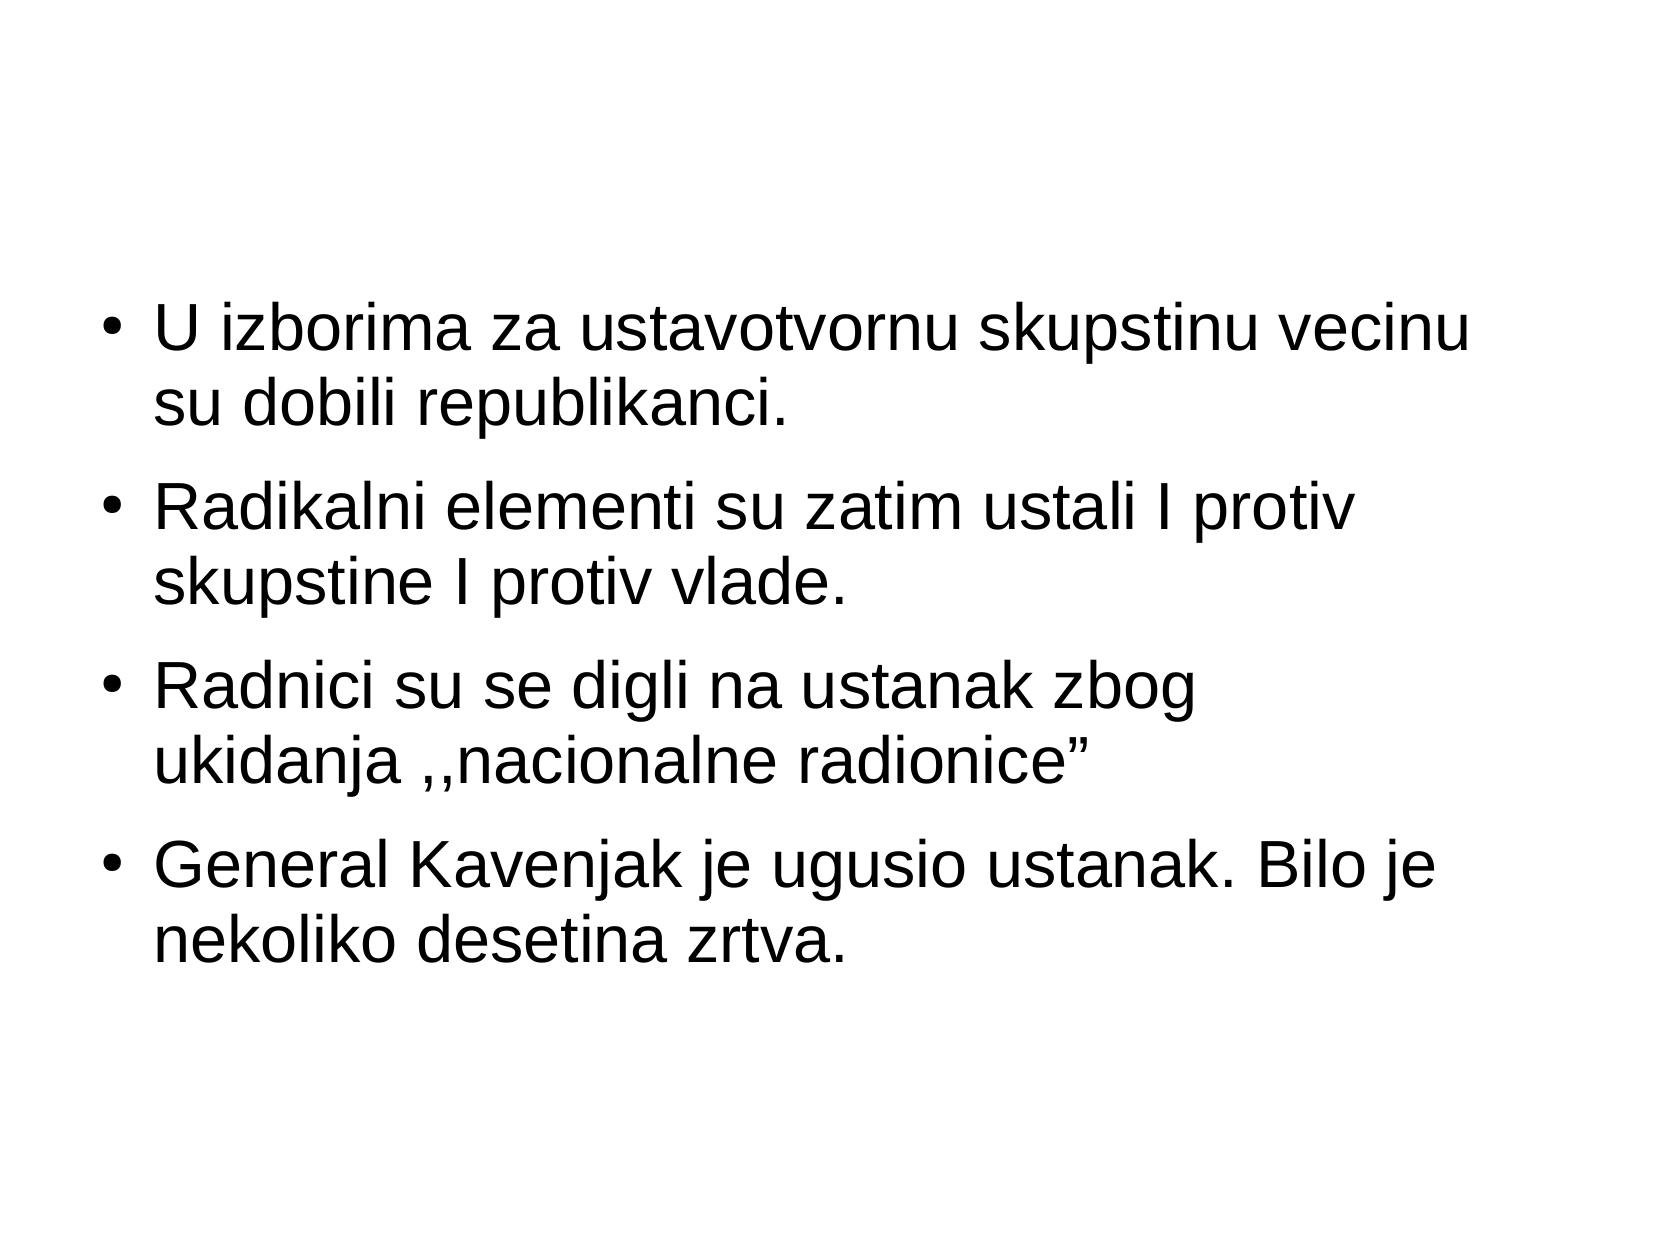

#
U izborima za ustavotvornu skupstinu vecinu su dobili republikanci.
Radikalni elementi su zatim ustali I protiv skupstine I protiv vlade.
Radnici su se digli na ustanak zbog ukidanja ,,nacionalne radionice”
General Kavenjak je ugusio ustanak. Bilo je nekoliko desetina zrtva.